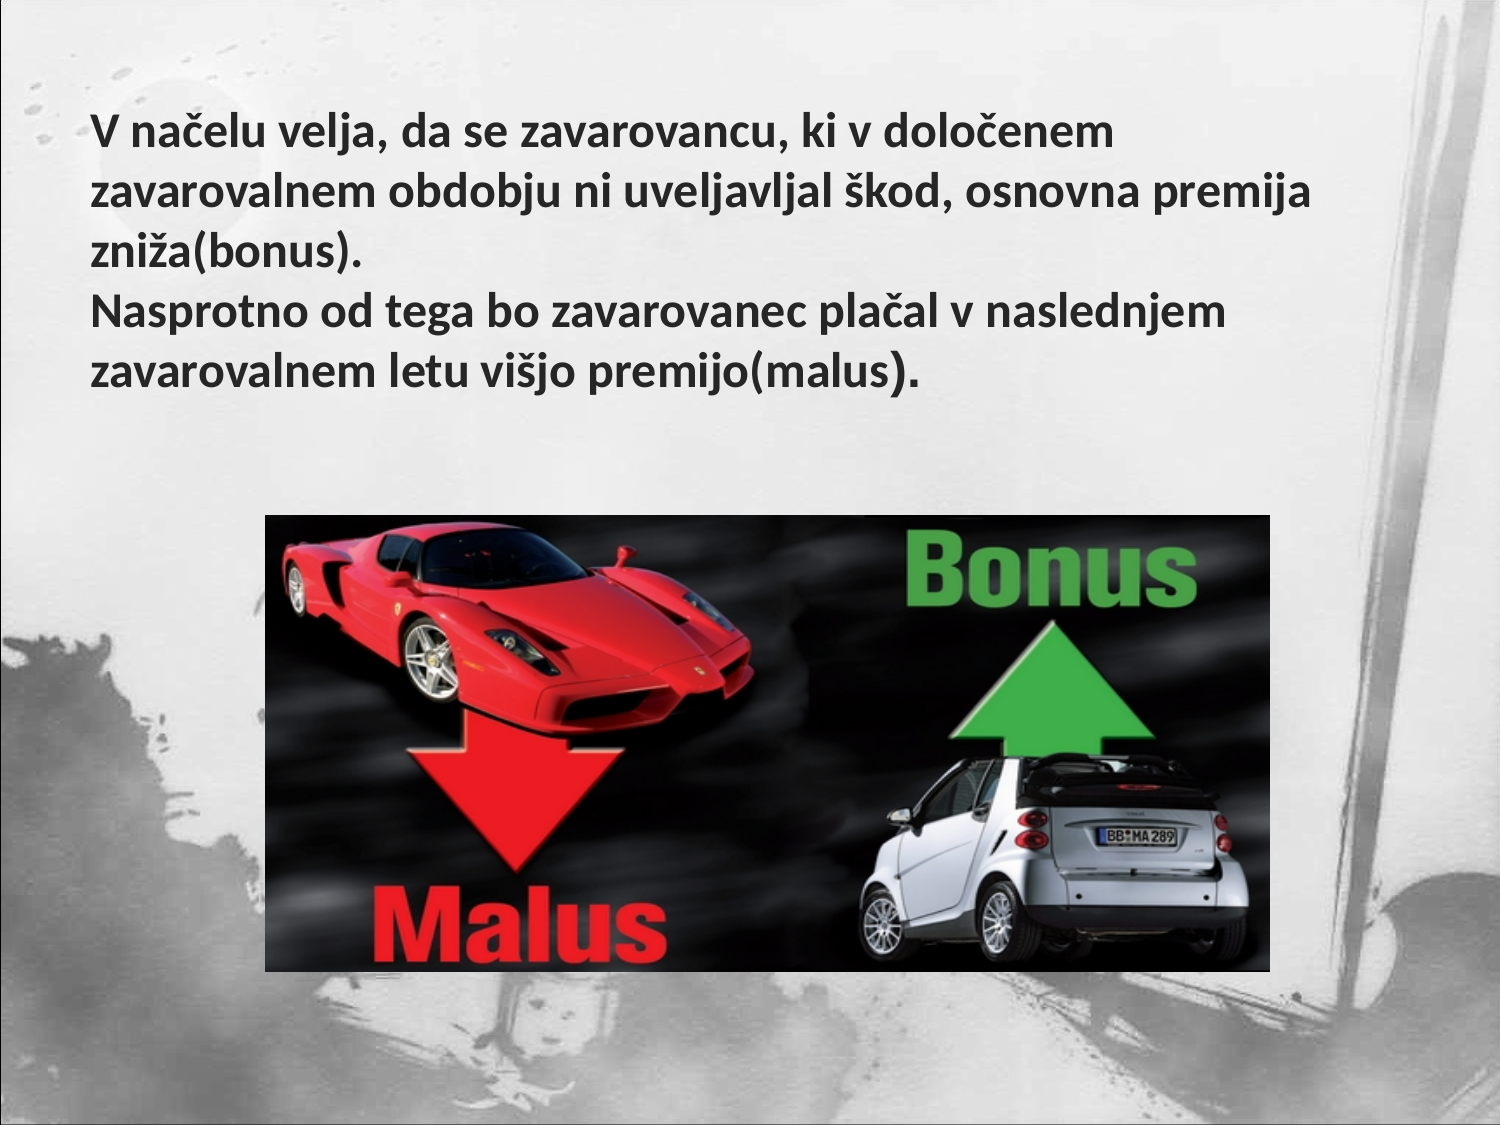

# V načelu velja, da se zavarovancu, ki v določenem
zavarovalnem obdobju ni uveljavljal škod, osnovna premija
zniža(bonus).
Nasprotno od tega bo zavarovanec plačal v naslednjem
zavarovalnem letu višjo premijo(malus).